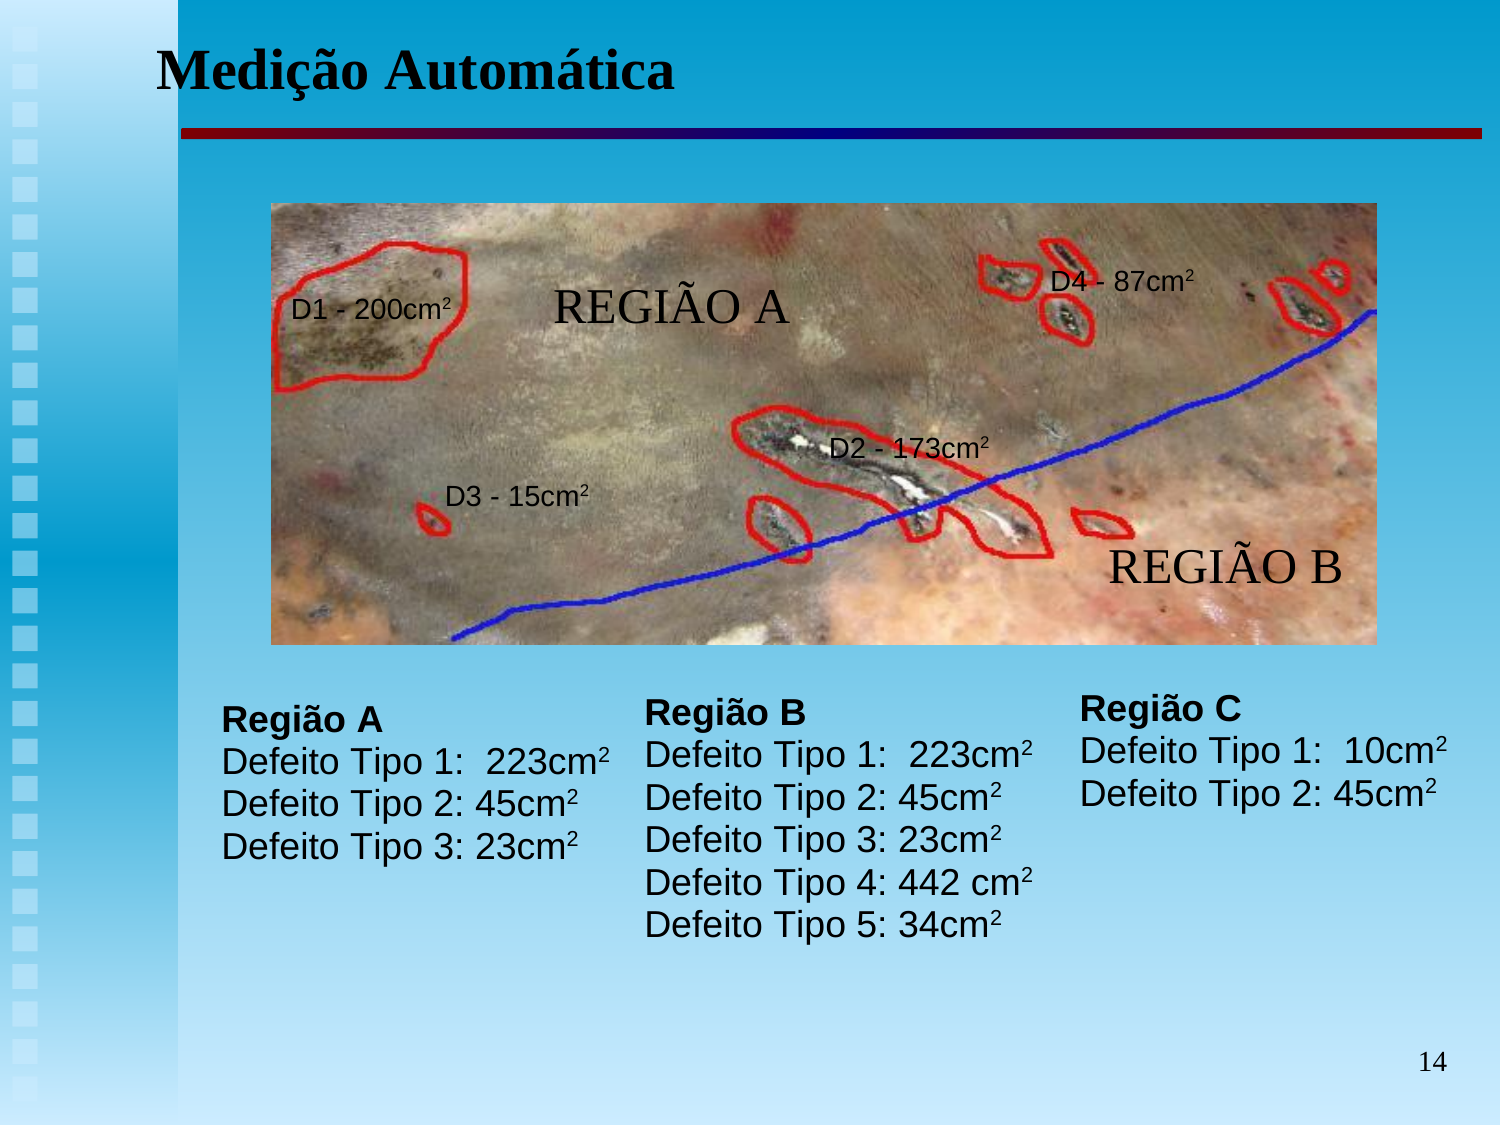

# Medição Automática
D4 - 87cm2
REGIÃO A
D1 - 200cm2
D2 - 173cm2
D3 - 15cm2
REGIÃO B
Região C
Defeito Tipo 1: 10cm2
Defeito Tipo 2: 45cm2
Região B
Defeito Tipo 1: 223cm2
Defeito Tipo 2: 45cm2
Defeito Tipo 3: 23cm2
Defeito Tipo 4: 442 cm2
Defeito Tipo 5: 34cm2
Região A
Defeito Tipo 1: 223cm2
Defeito Tipo 2: 45cm2
Defeito Tipo 3: 23cm2